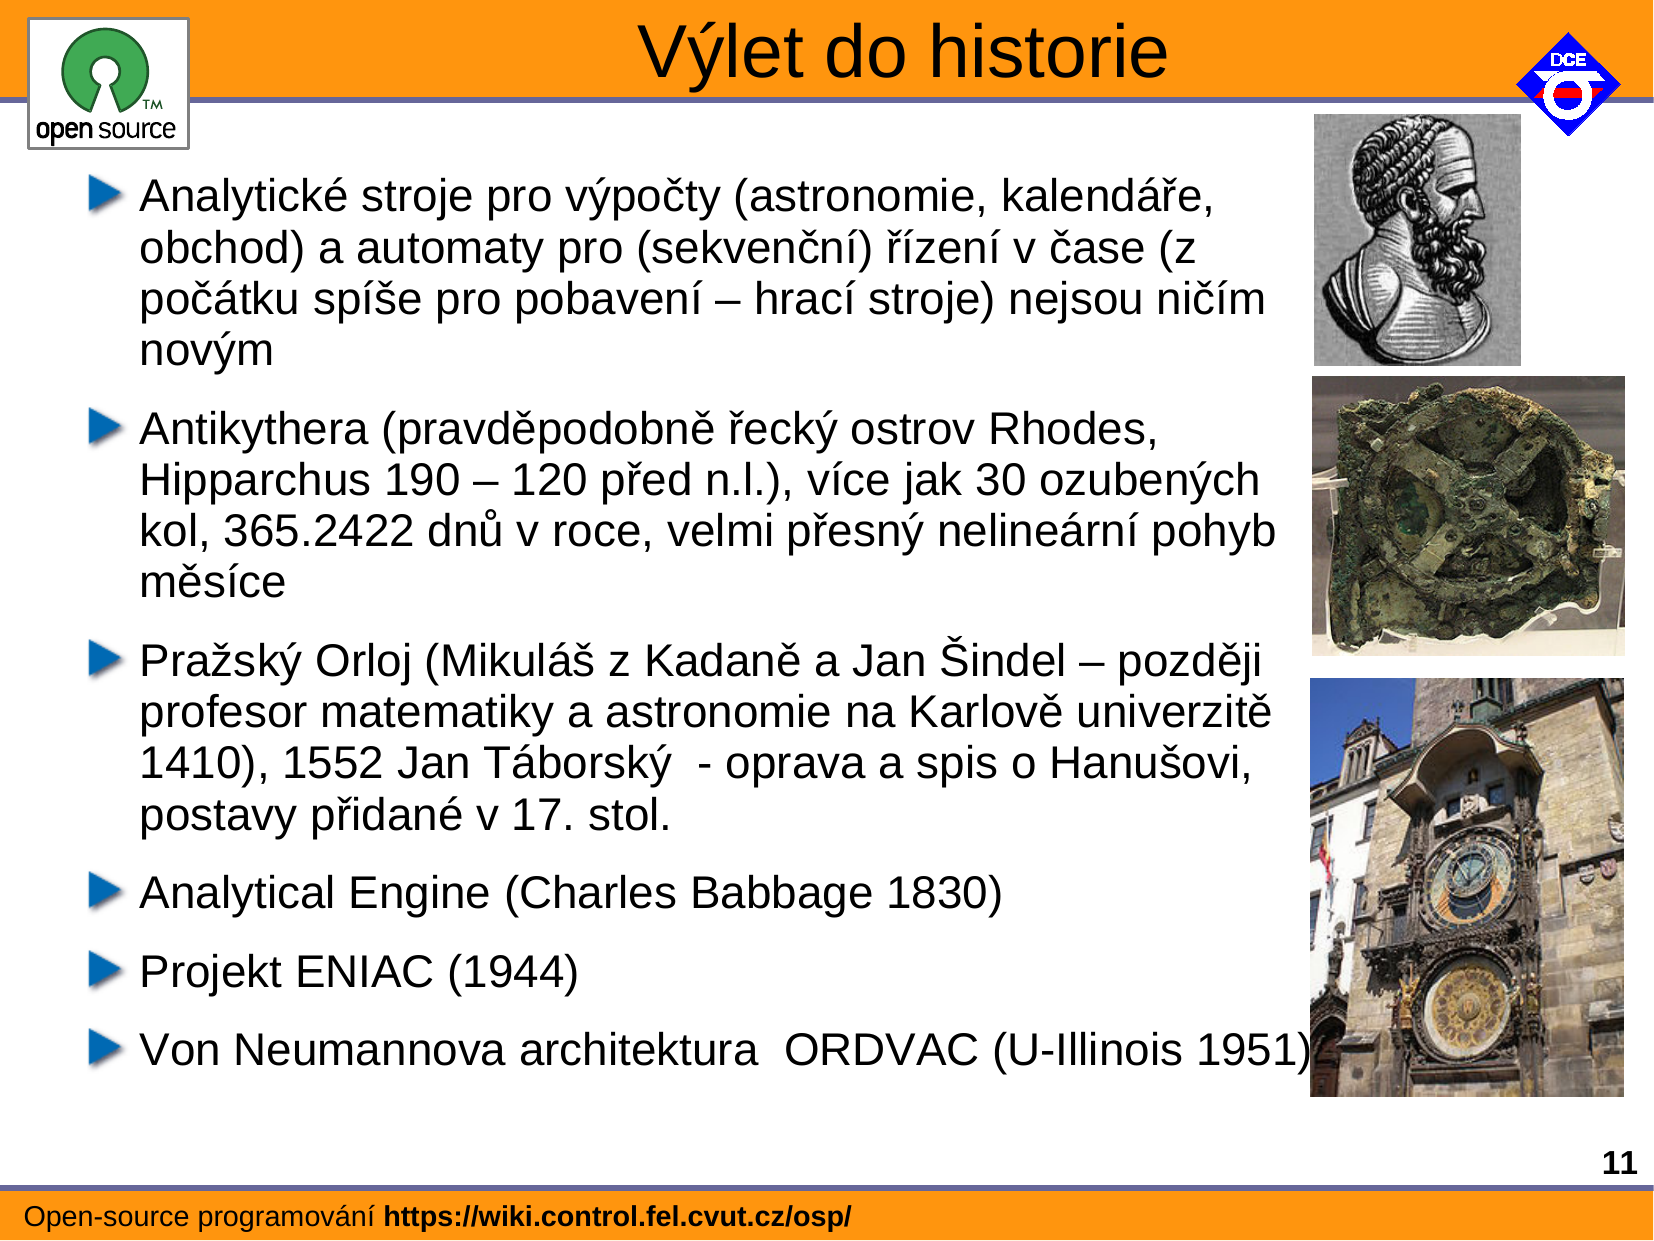

# Výlet do historie
Analytické stroje pro výpočty (astronomie, kalendáře, obchod) a automaty pro (sekvenční) řízení v čase (z počátku spíše pro pobavení – hrací stroje) nejsou ničím novým
Antikythera (pravděpodobně řecký ostrov Rhodes, Hipparchus 190 – 120 před n.l.), více jak 30 ozubených kol, 365.2422 dnů v roce, velmi přesný nelineární pohyb měsíce
Pražský Orloj (Mikuláš z Kadaně a Jan Šindel – později profesor matematiky a astronomie na Karlově univerzitě 1410), 1552 Jan Táborský - oprava a spis o Hanušovi, postavy přidané v 17. stol.
Analytical Engine (Charles Babbage 1830)
Projekt ENIAC (1944)
Von Neumannova architektura ORDVAC (U-Illinois 1951)